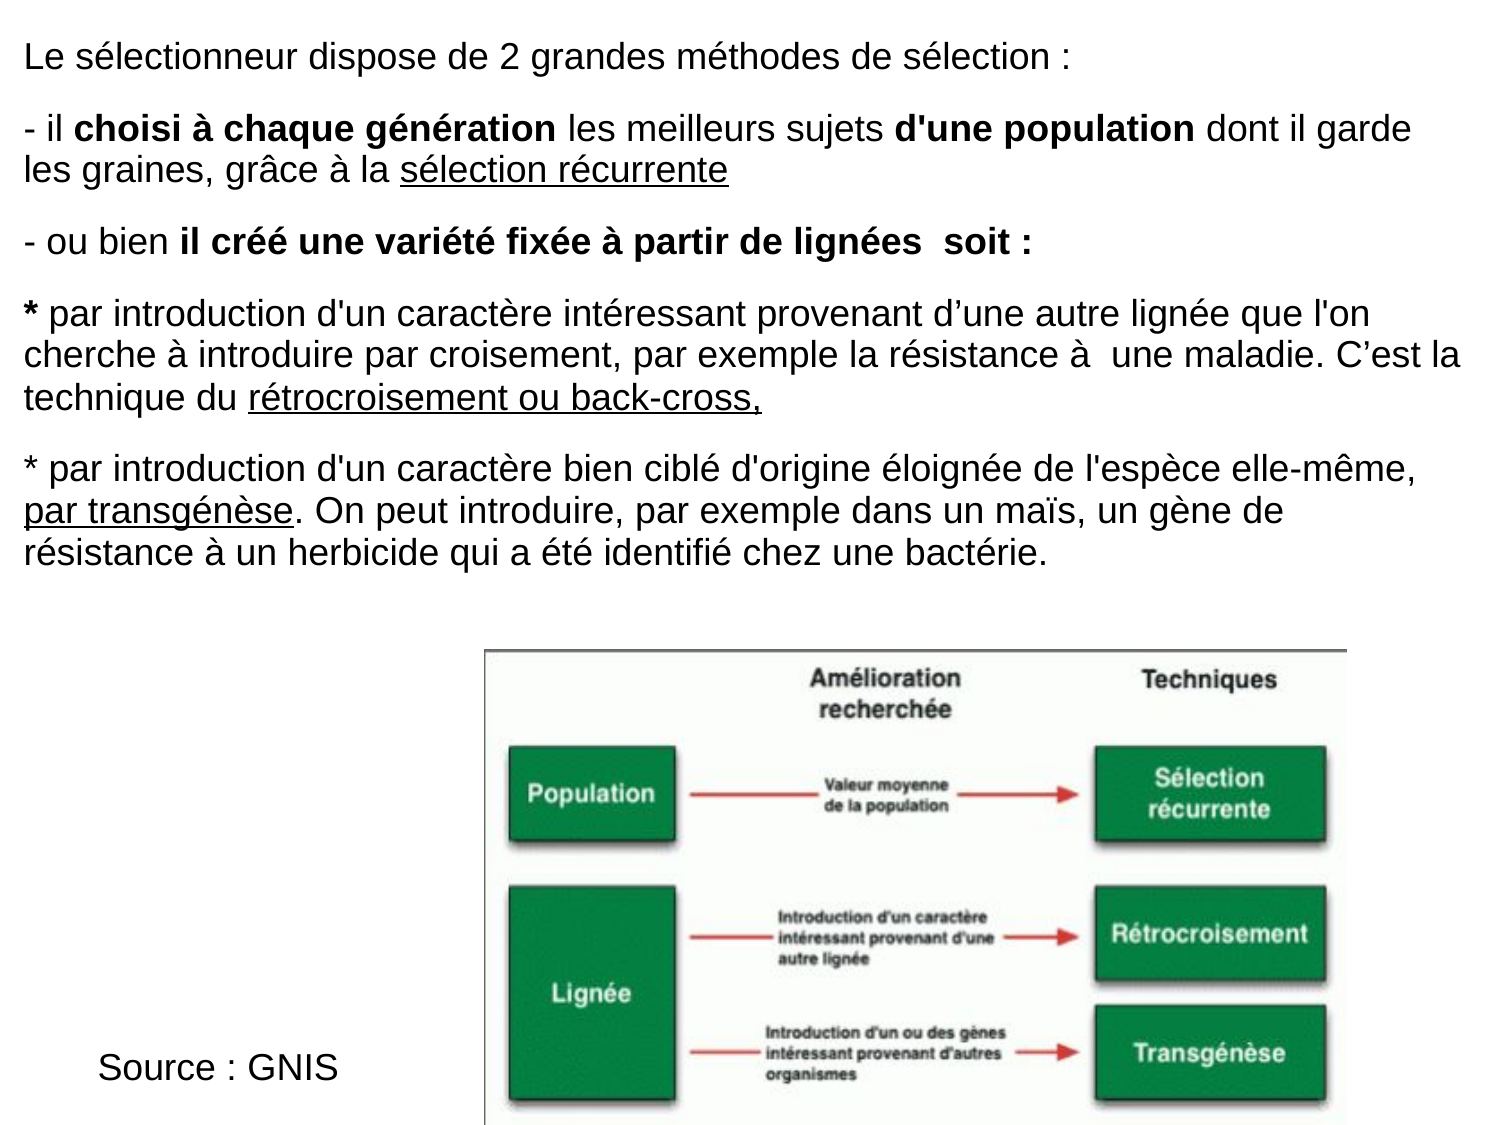

# Le sélectionneur dispose de 2 grandes méthodes de sélection :
- il choisi à chaque génération les meilleurs sujets d'une population dont il garde les graines, grâce à la sélection récurrente
- ou bien il créé une variété fixée à partir de lignées soit :
* par introduction d'un caractère intéressant provenant d’une autre lignée que l'on cherche à introduire par croisement, par exemple la résistance à une maladie. C’est la technique du rétrocroisement ou back-cross,
* par introduction d'un caractère bien ciblé d'origine éloignée de l'espèce elle-même, par transgénèse. On peut introduire, par exemple dans un maïs, un gène de résistance à un herbicide qui a été identifié chez une bactérie.
Source : GNIS